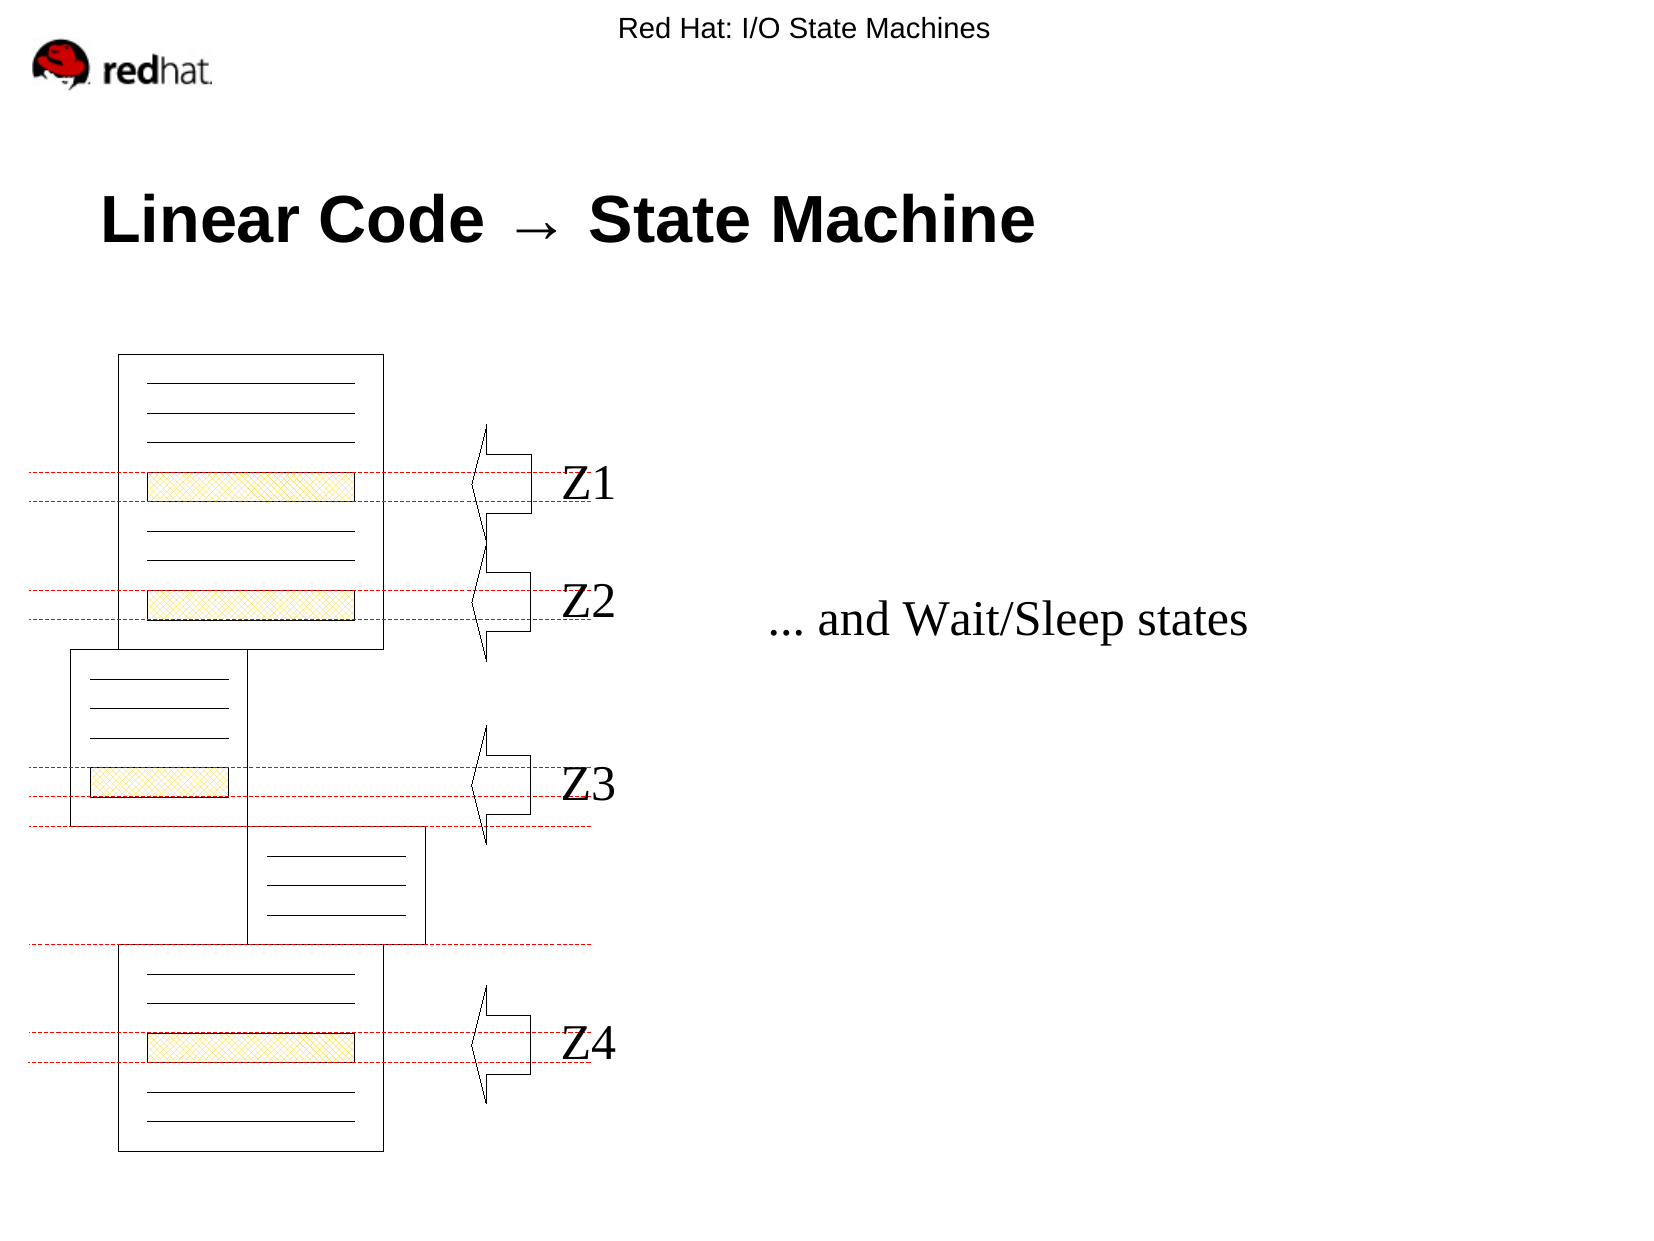

# Linear Code → State Machine
Z1
Z2
... and Wait/Sleep states
Z3
Z4